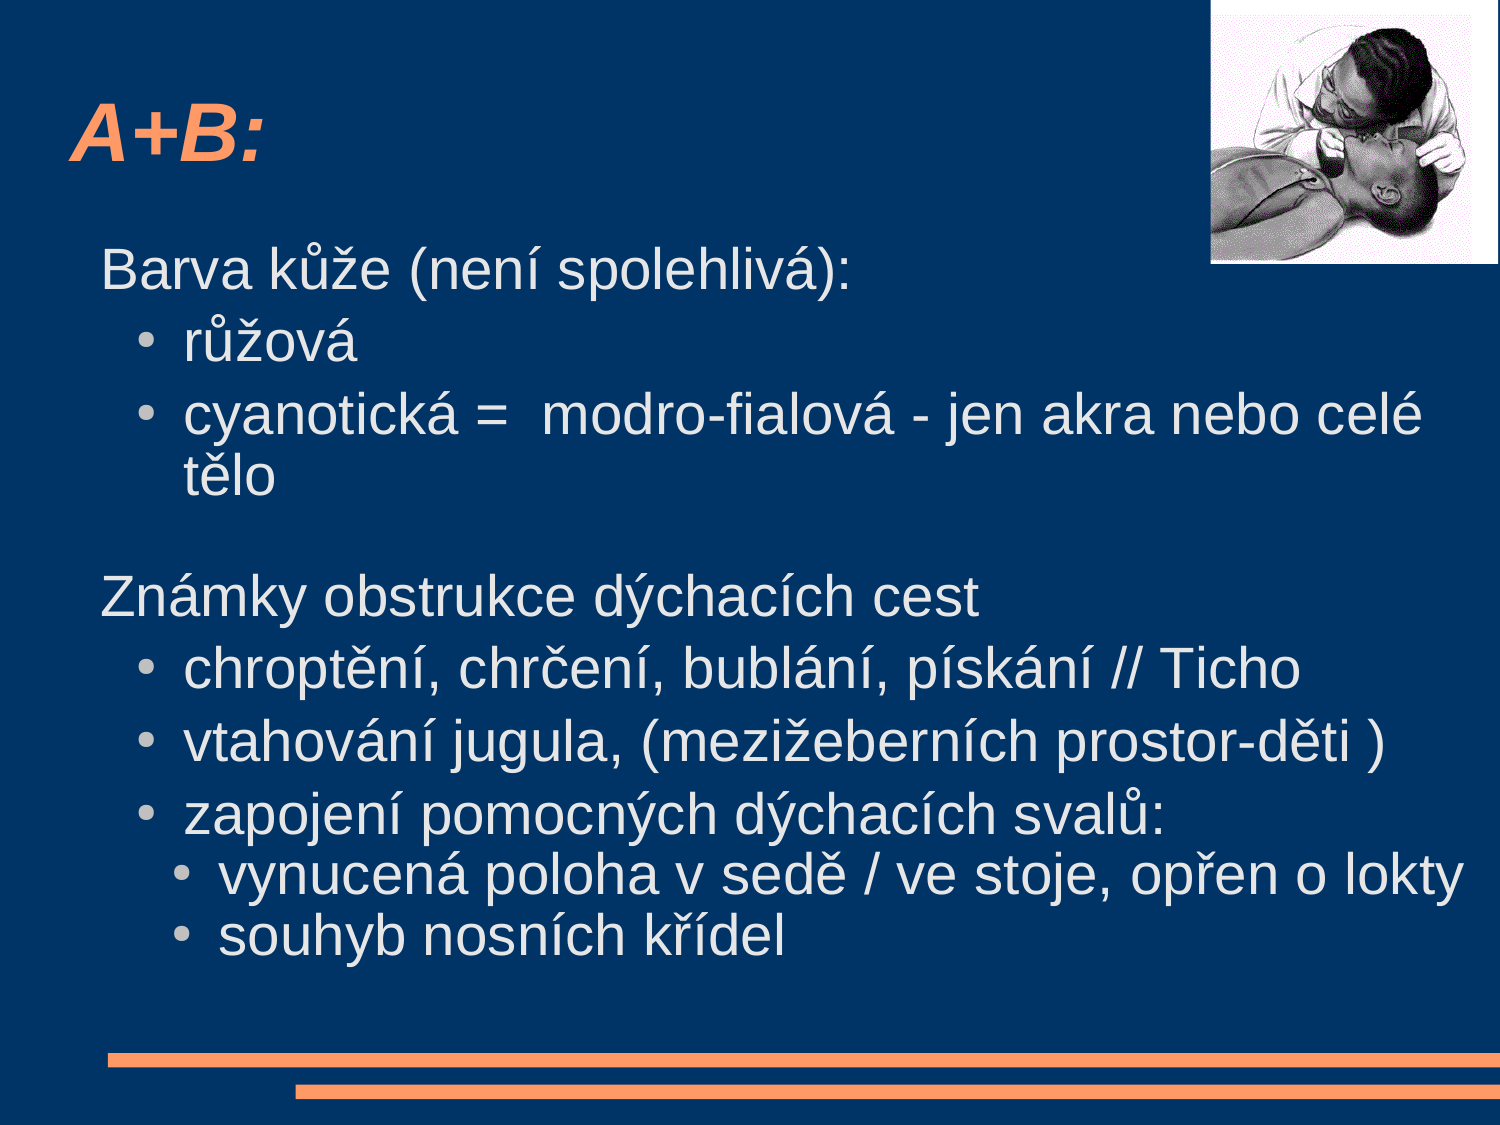

# A+B:
Barva kůže (není spolehlivá):
růžová
cyanotická = modro-fialová - jen akra nebo celé tělo
Známky obstrukce dýchacích cest
chroptění, chrčení, bublání, pískání // Ticho
vtahování jugula, (mezižeberních prostor-děti )
zapojení pomocných dýchacích svalů:
vynucená poloha v sedě / ve stoje, opřen o lokty
souhyb nosních křídel